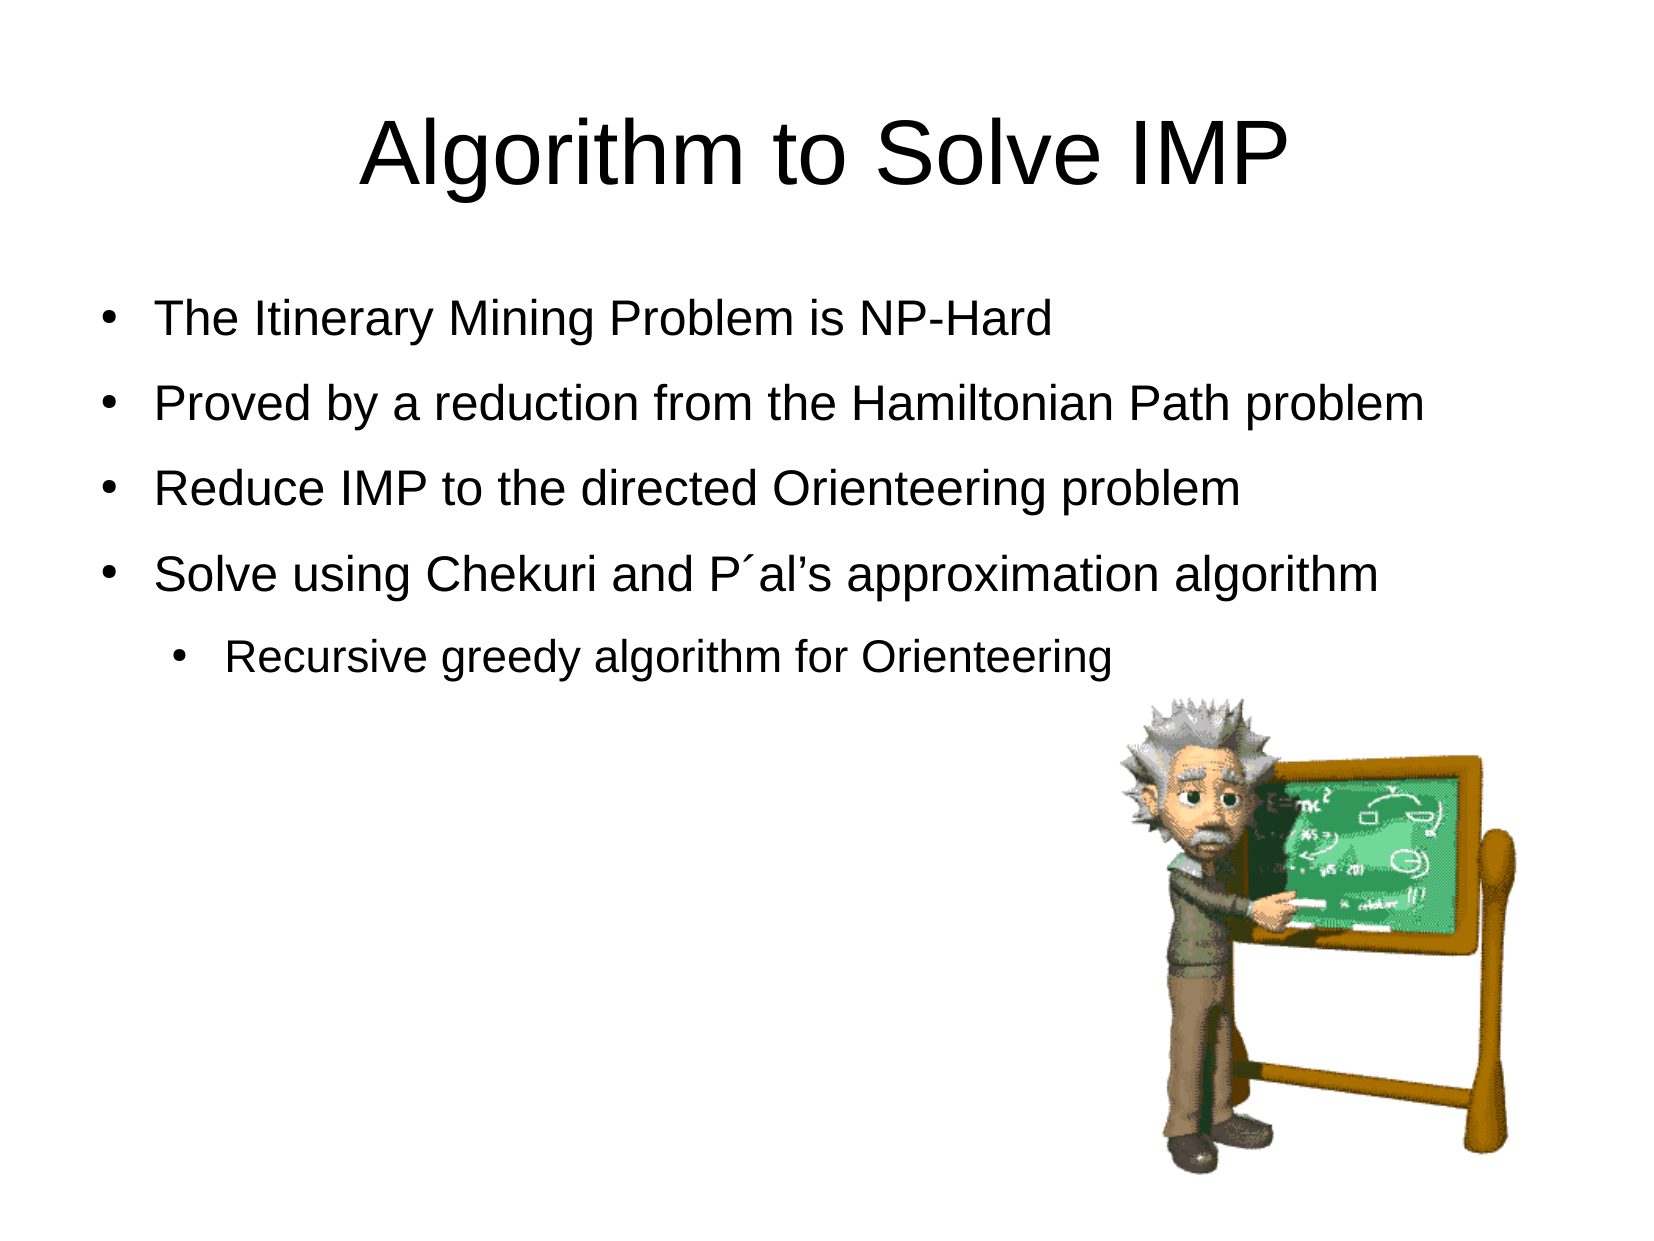

# Algorithm to Solve IMP
The Itinerary Mining Problem is NP-Hard
Proved by a reduction from the Hamiltonian Path problem
Reduce IMP to the directed Orienteering problem
Solve using Chekuri and P´al’s approximation algorithm
Recursive greedy algorithm for Orienteering
14